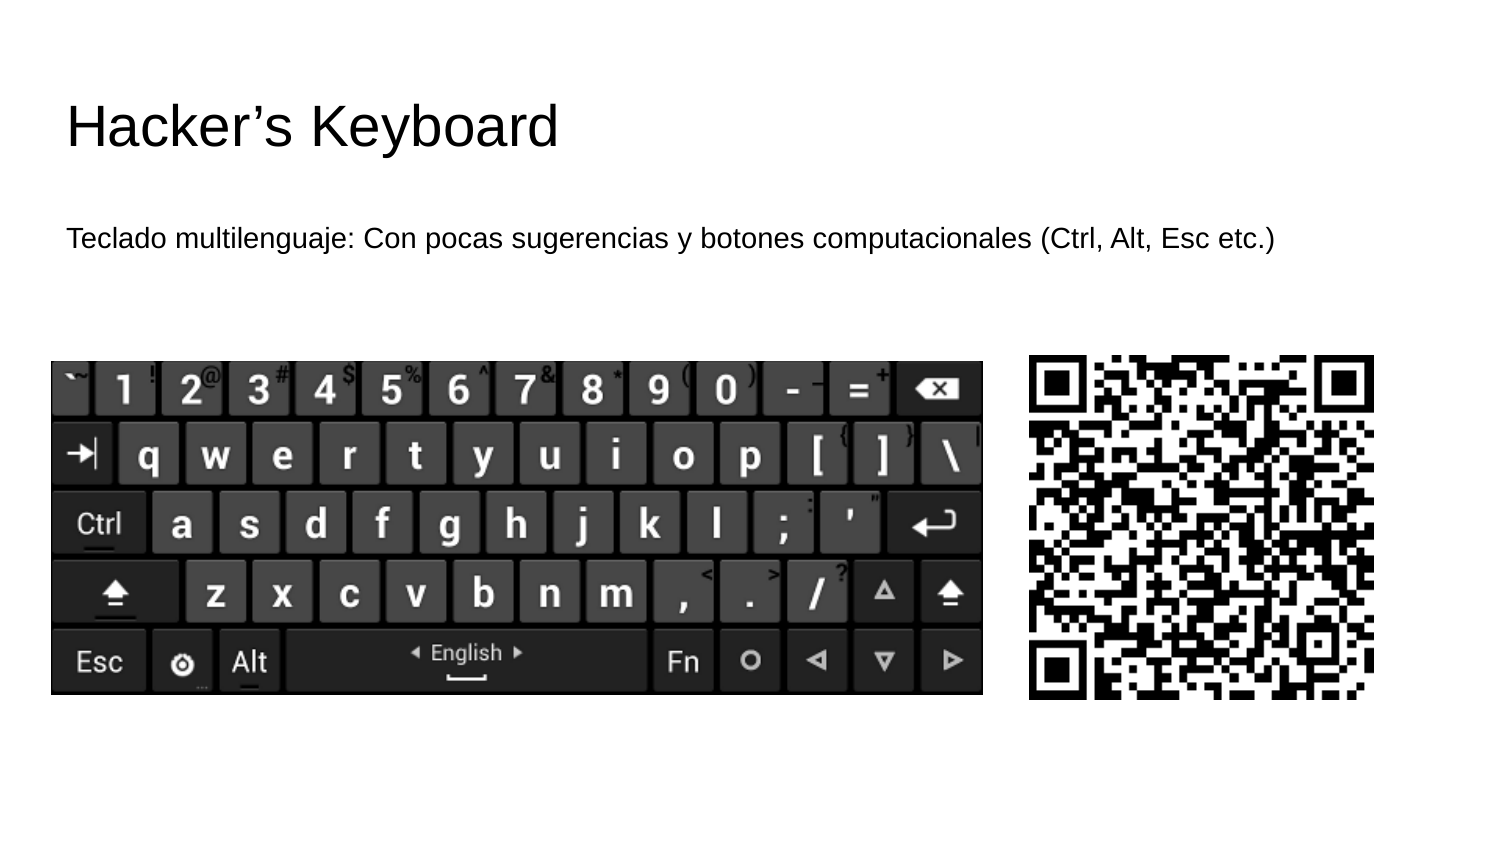

# Hacker’s Keyboard
Teclado multilenguaje: Con pocas sugerencias y botones computacionales (Ctrl, Alt, Esc etc.)